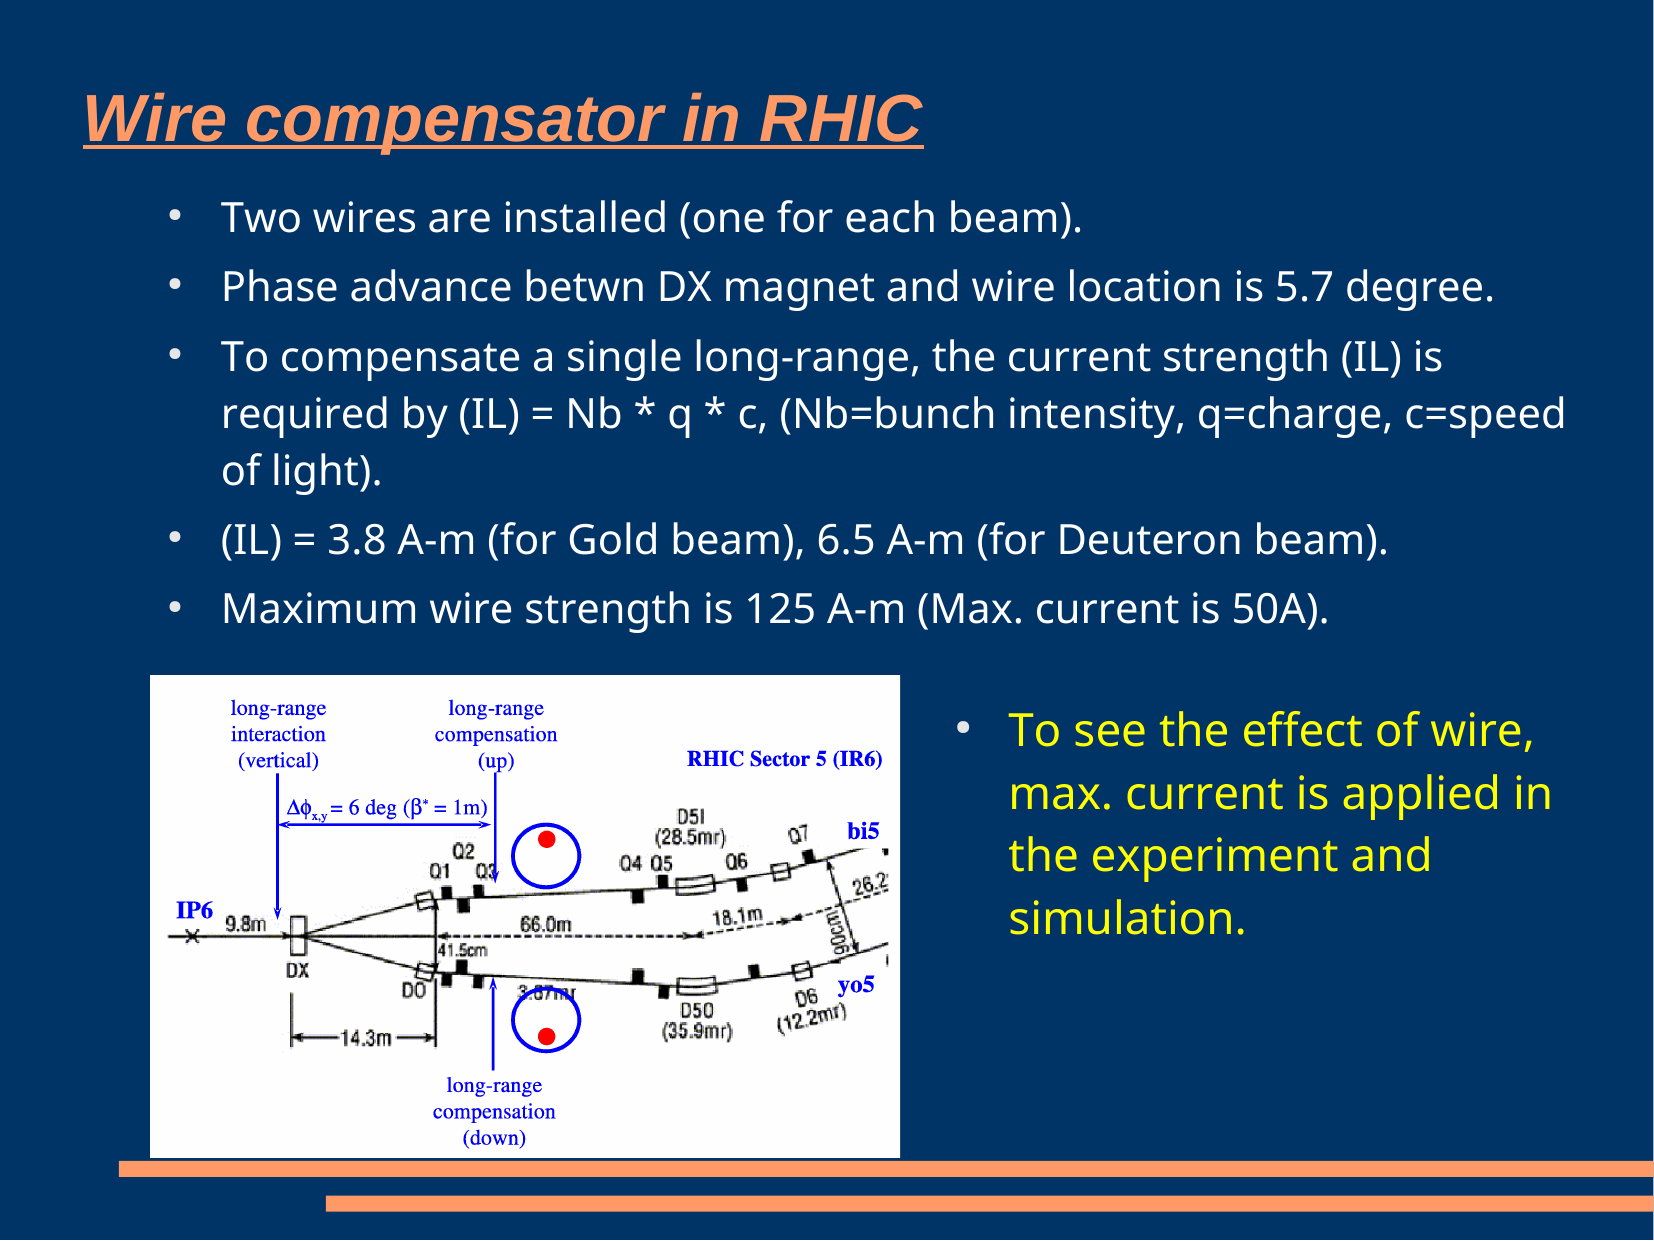

# Wire compensator in RHIC
Two wires are installed (one for each beam).
Phase advance betwn DX magnet and wire location is 5.7 degree.
To compensate a single long-range, the current strength (IL) is required by (IL) = Nb * q * c, (Nb=bunch intensity, q=charge, c=speed of light).
(IL) = 3.8 A-m (for Gold beam), 6.5 A-m (for Deuteron beam).
Maximum wire strength is 125 A-m (Max. current is 50A).
To see the effect of wire, max. current is applied in the experiment and simulation.